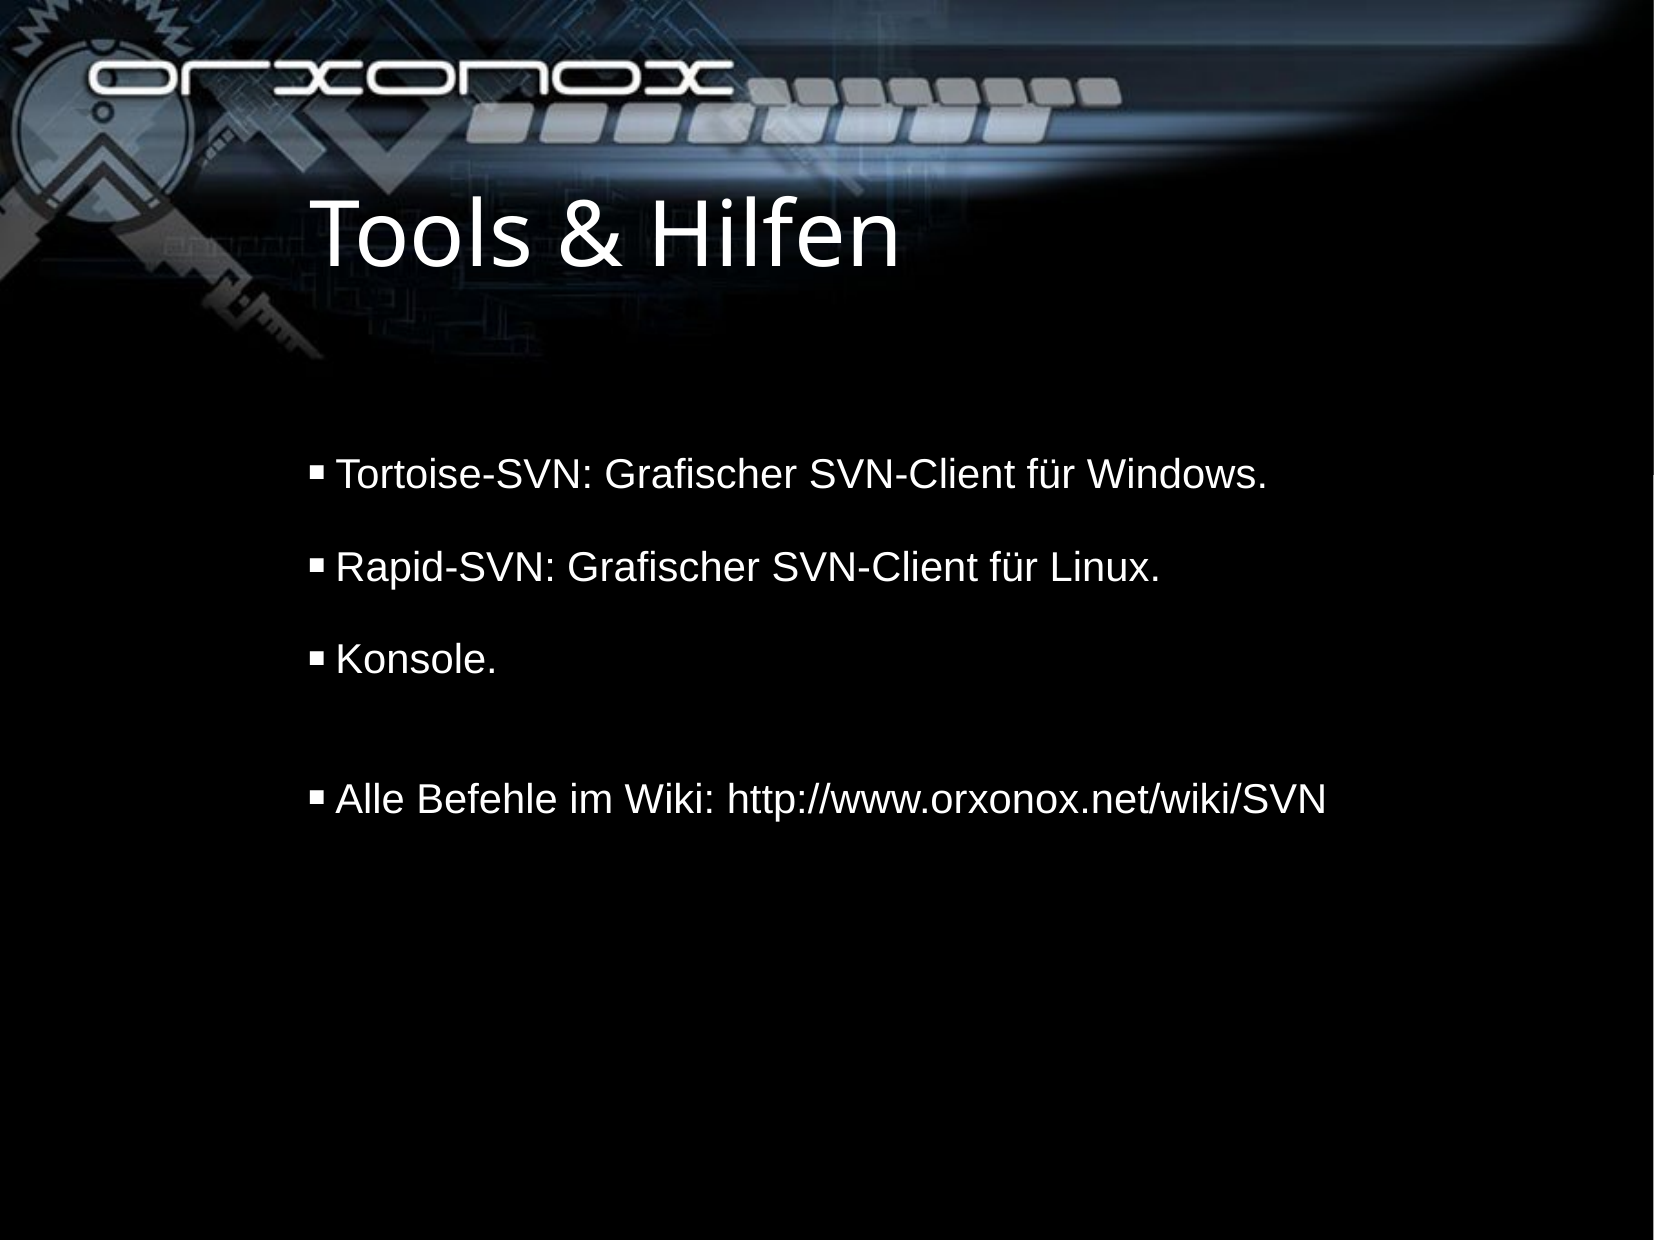

Tools & Hilfen
 Tortoise-SVN: Grafischer SVN-Client für Windows.
 Rapid-SVN: Grafischer SVN-Client für Linux.
 Konsole.
 Alle Befehle im Wiki: http://www.orxonox.net/wiki/SVN